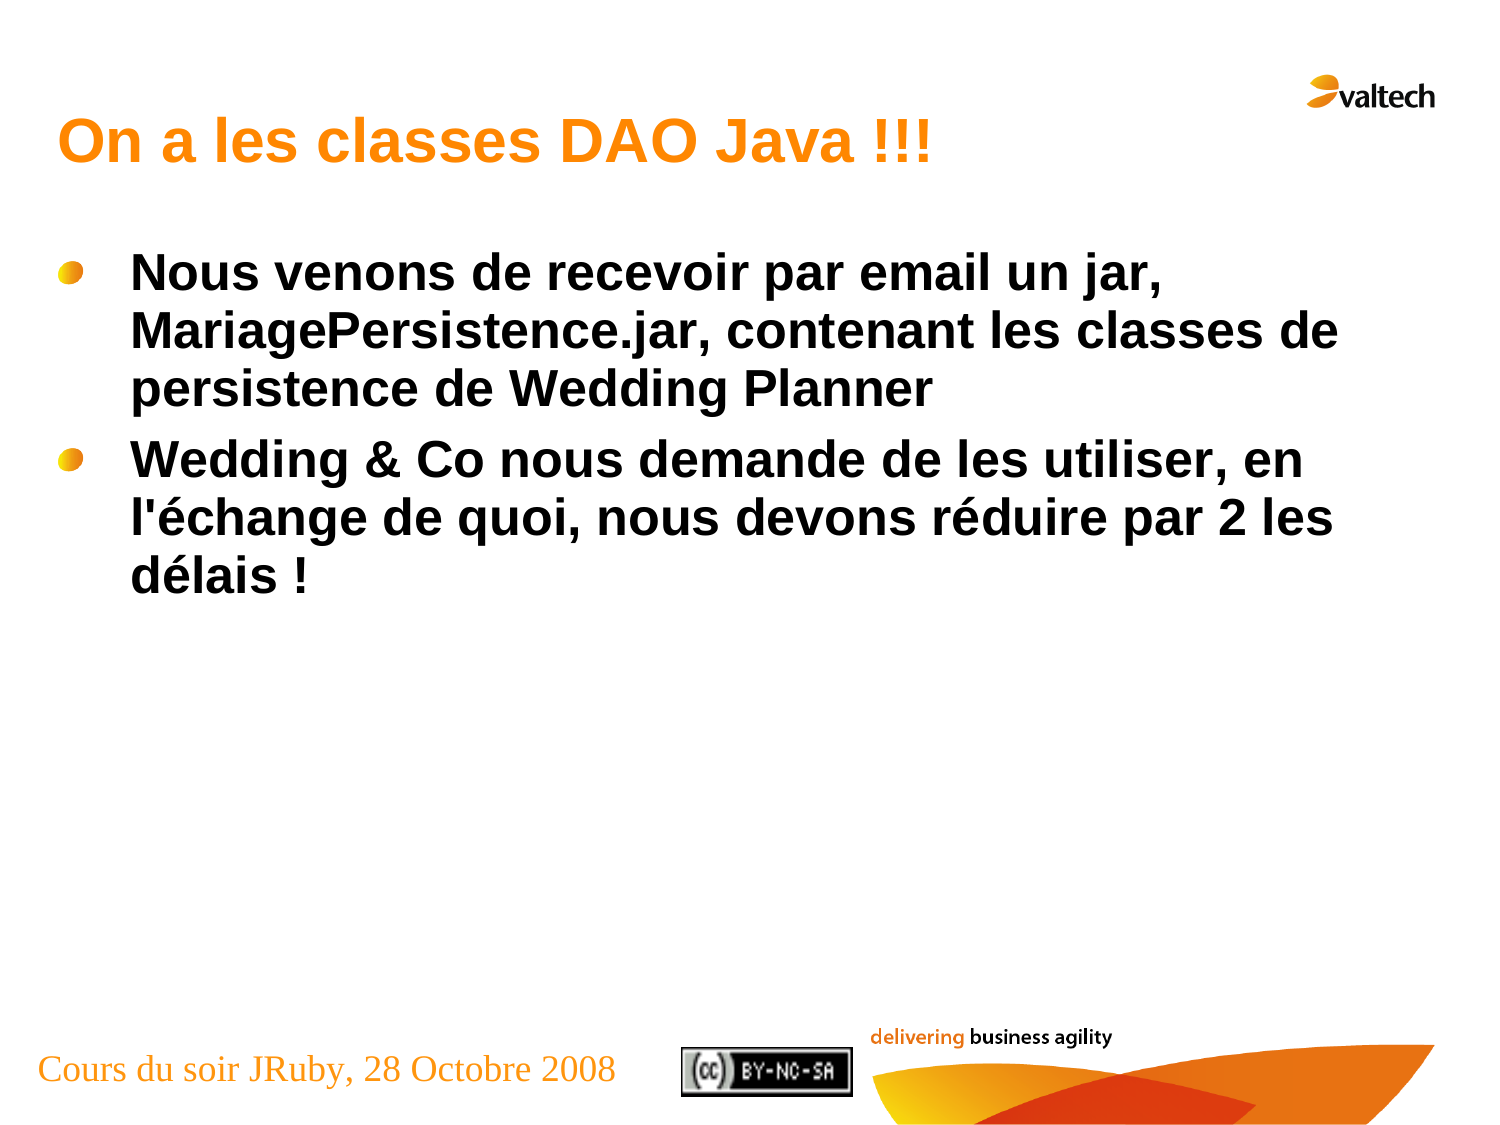

# On a les classes DAO Java !!!
Nous venons de recevoir par email un jar, MariagePersistence.jar, contenant les classes de persistence de Wedding Planner
Wedding & Co nous demande de les utiliser, en l'échange de quoi, nous devons réduire par 2 les délais !
Cours du soir JRuby, 28 Octobre 2008